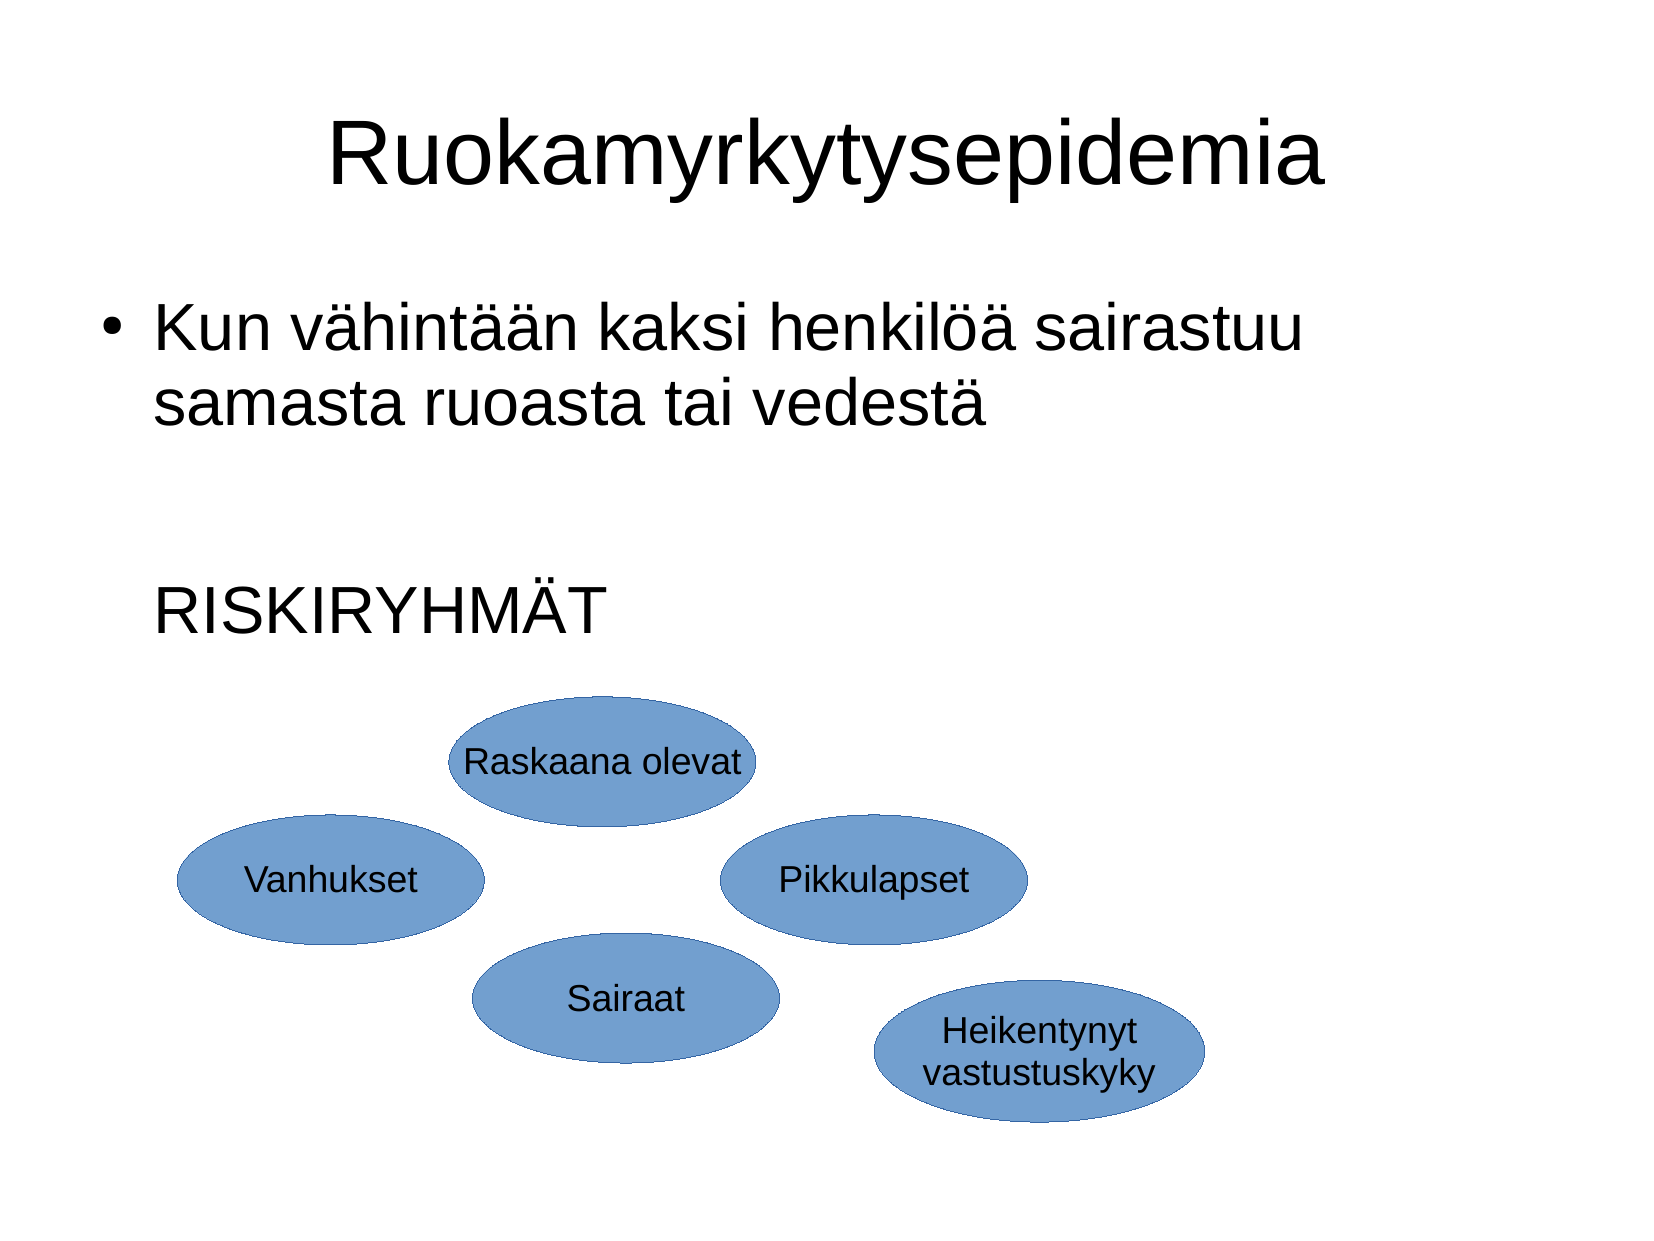

# Ruokamyrkytysepidemia
Kun vähintään kaksi henkilöä sairastuu samasta ruoasta tai vedestä
RISKIRYHMÄT
Raskaana olevat
Vanhukset
Pikkulapset
Sairaat
Heikentynyt
vastustuskyky